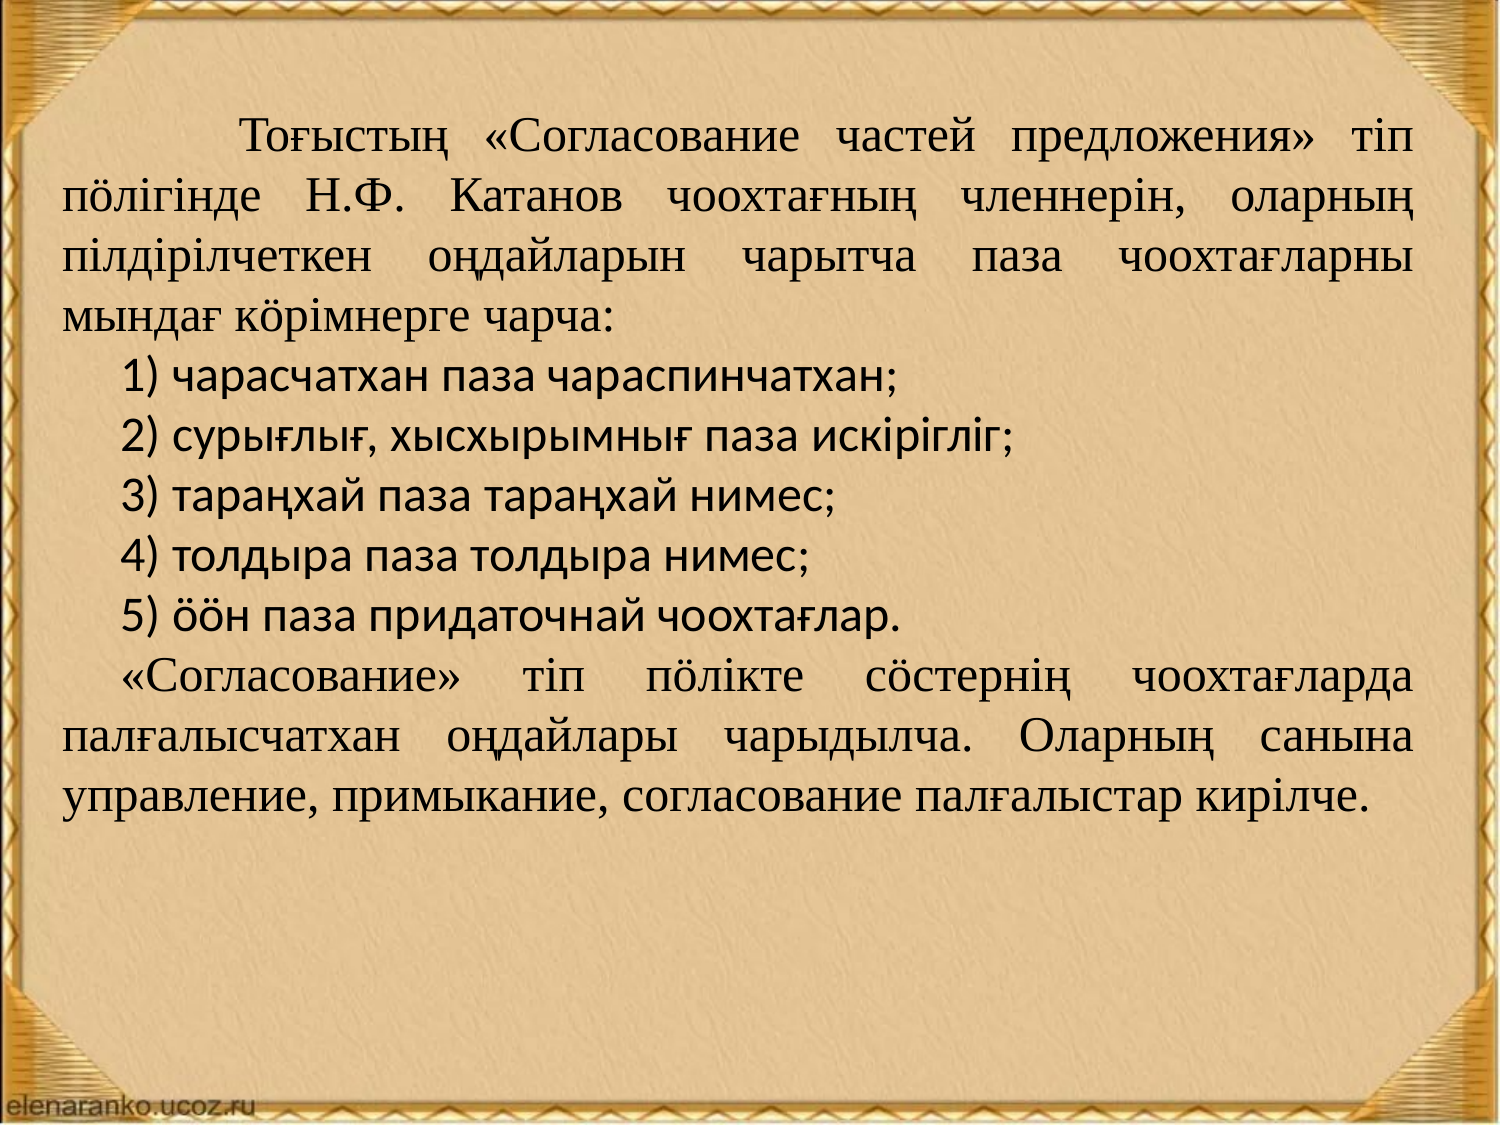

Тоғыстың «Согласование частей предложения» тіп пӧлігінде Н.Ф. Катанов чоохтағның членнерін, оларның пілдірілчеткен оңдайларын чарытча паза чоохтағларны мындағ кӧрімнерге чарча:
1) чарасчатхан паза чараспинчатхан;
2) сурығлығ, хысхырымнығ паза искірігліг;
3) тараңхай паза тараңхай нимес;
4) толдыра паза толдыра нимес;
5) ӧӧн паза придаточнай чоохтағлар.
«Согласование» тіп пӧлікте сӧстернің чоохтағларда палғалысчатхан оңдайлары чарыдылча. Оларның санына управление, примыкание, согласование палғалыстар кирілче.